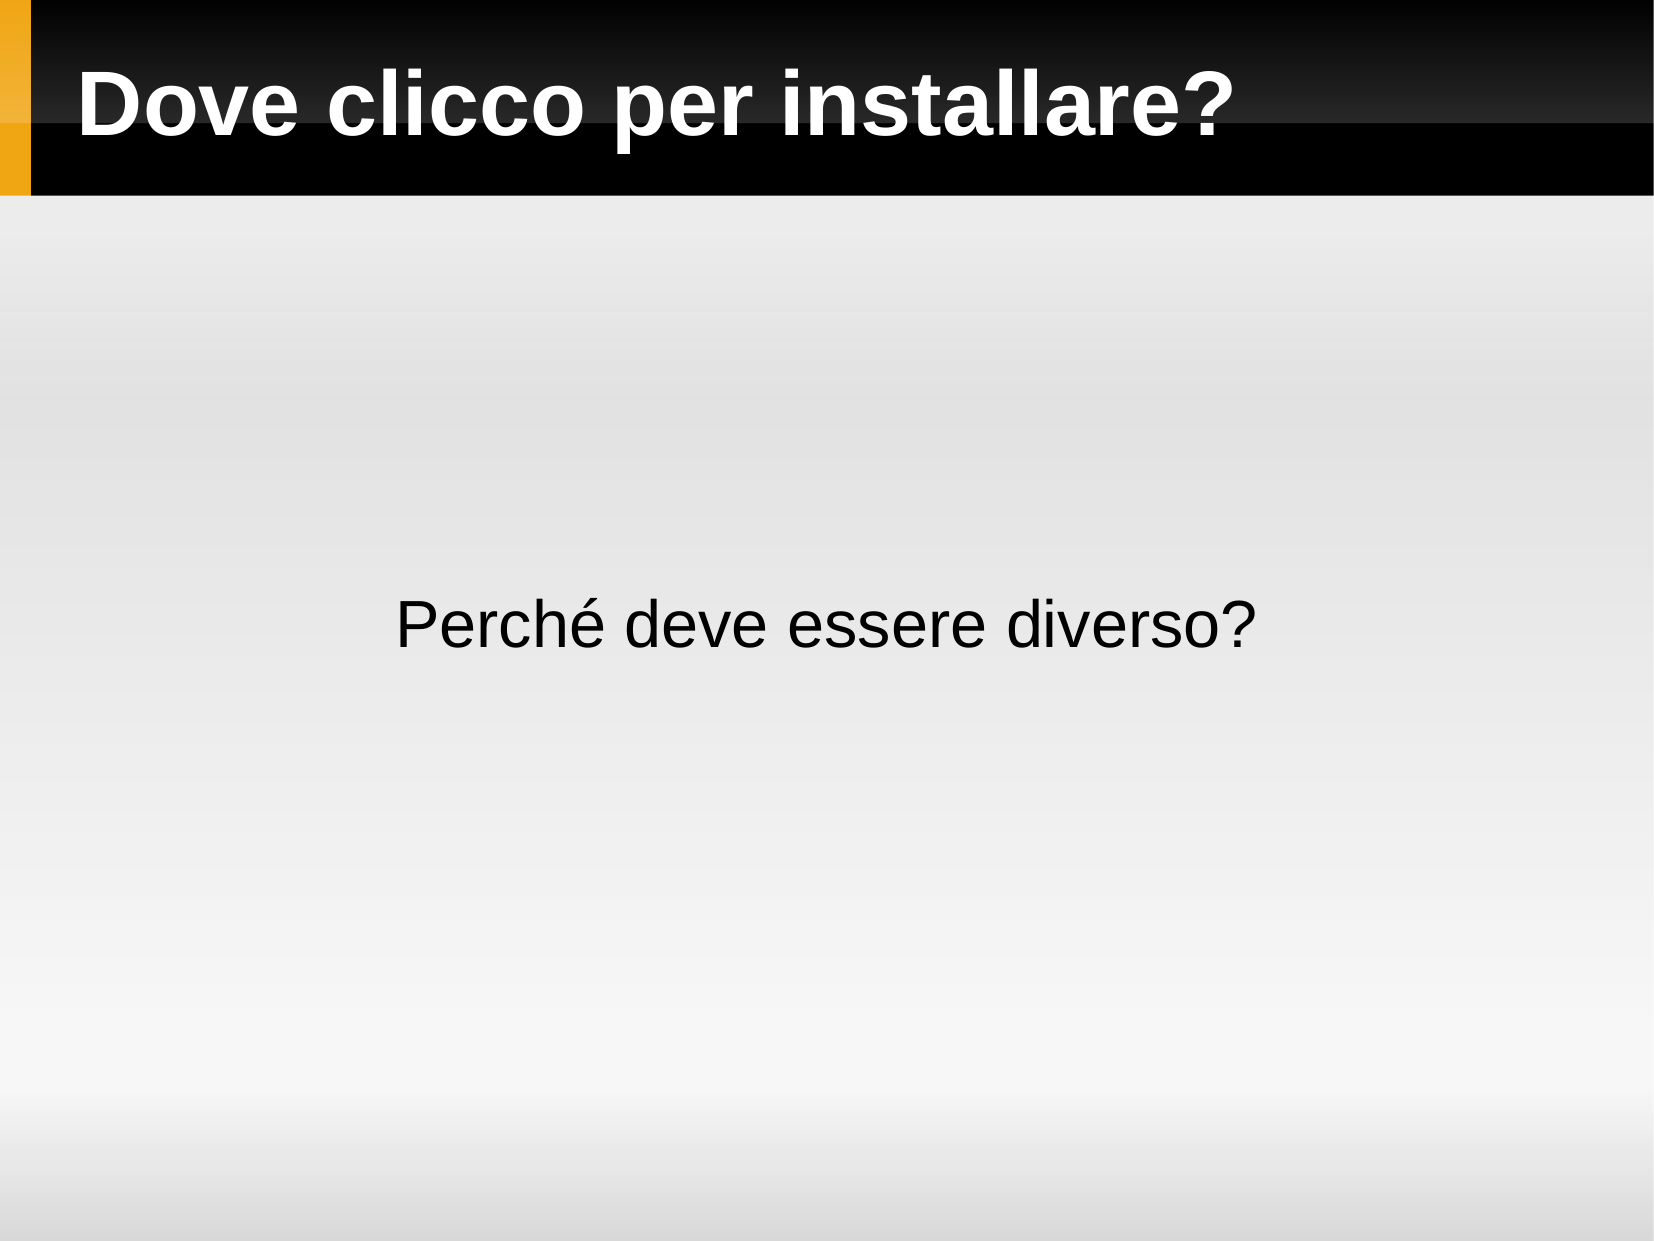

# Dove clicco per installare?
Perché deve essere diverso?